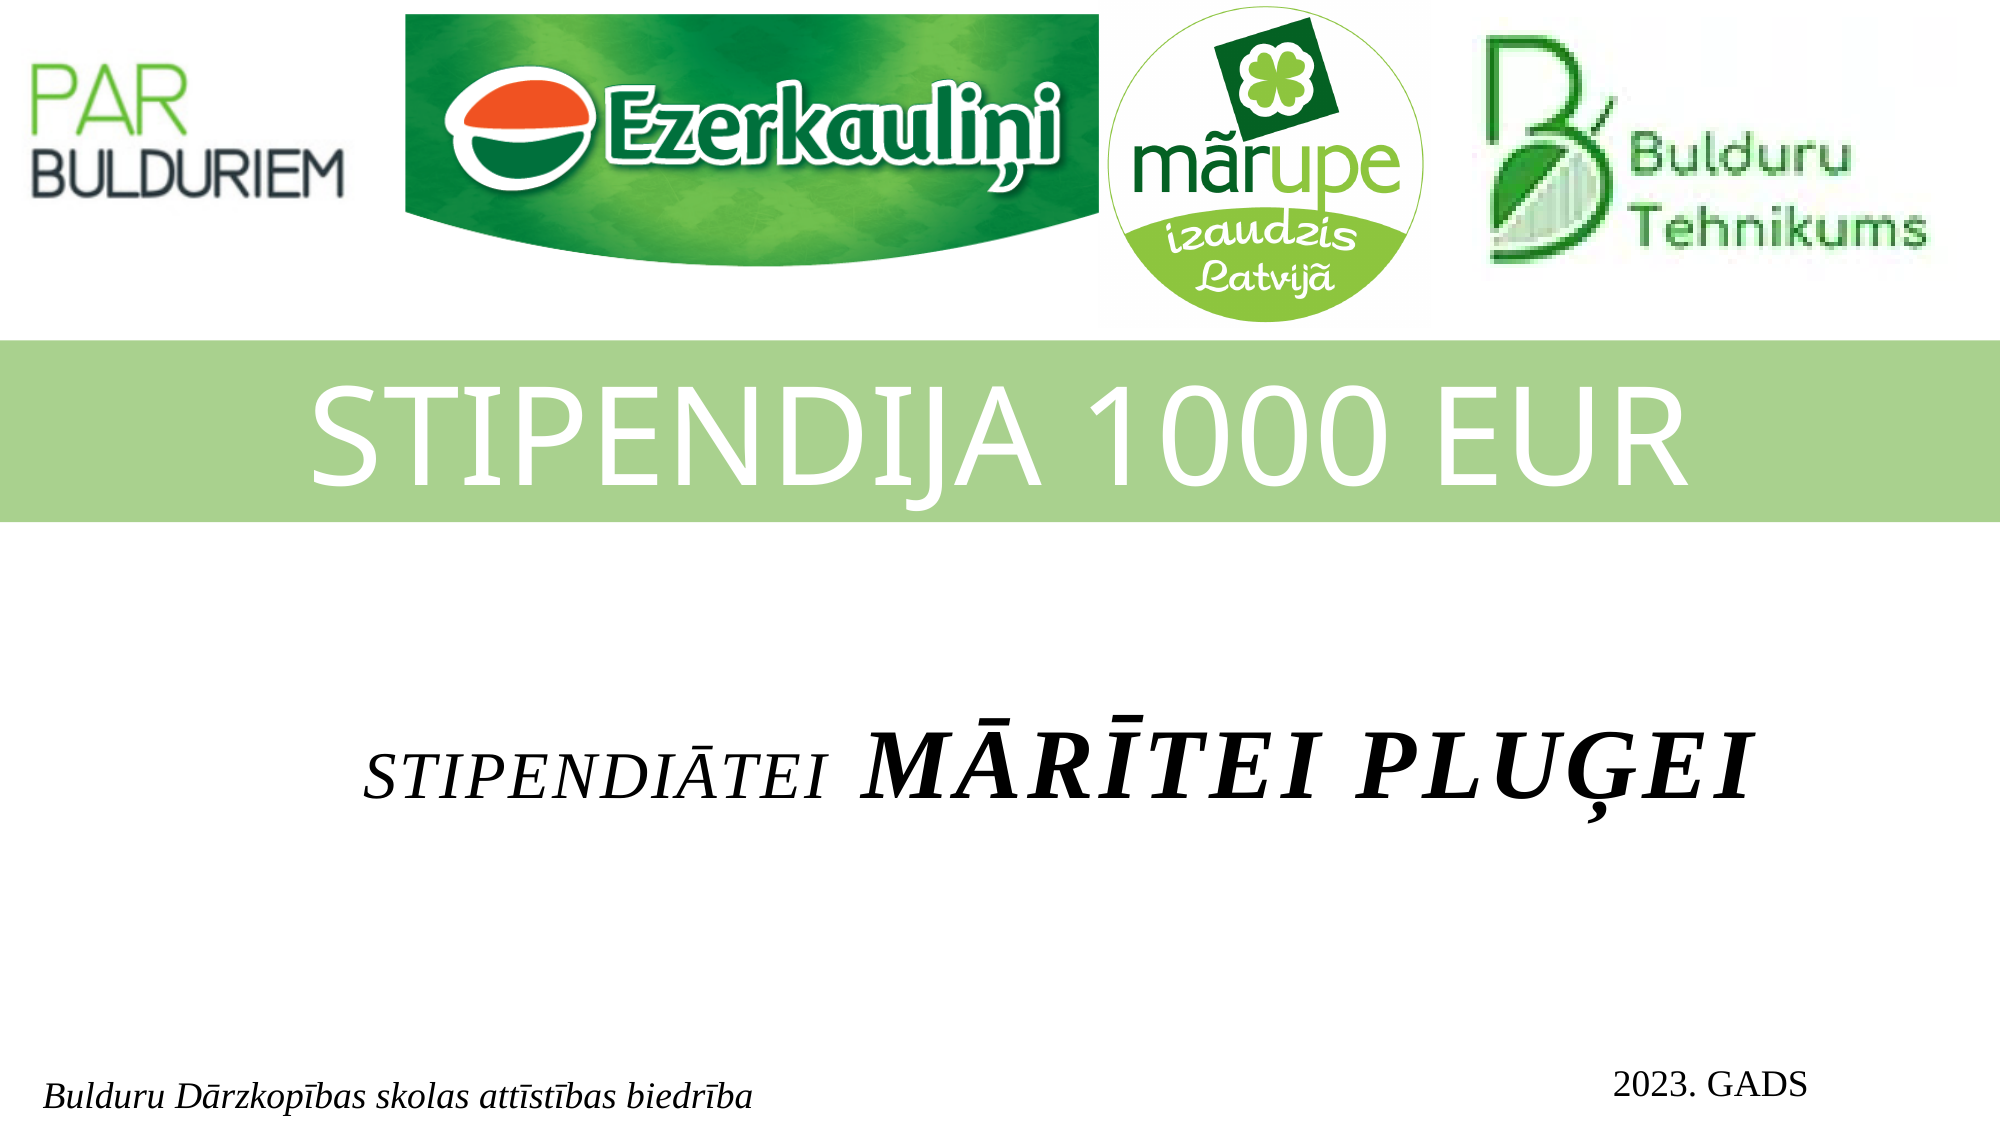

STIPENDIJA 1000 EUR
STIPENDIĀTEI MārīteI PluģeI
2023. GADS
Bulduru Dārzkopības skolas attīstības biedrība